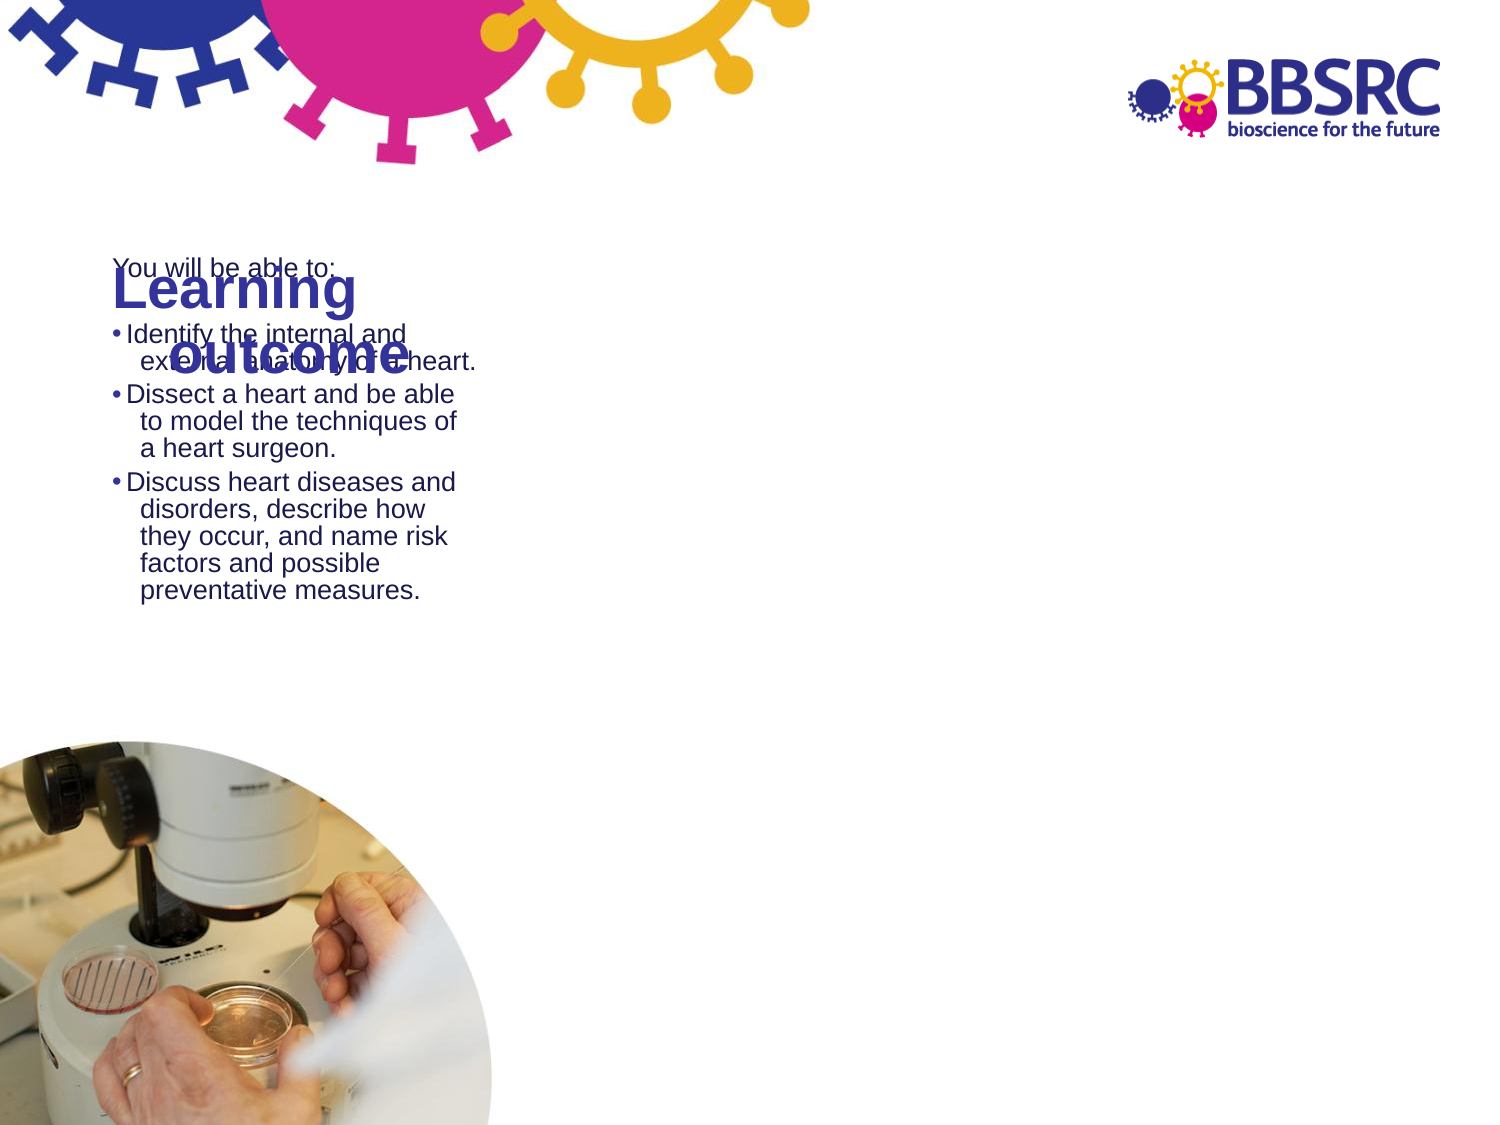

# You will be able to:
Identify the internal and external anatomy of a heart.
Dissect a heart and be able to model the techniques of a heart surgeon.
Discuss heart diseases and disorders, describe how they occur, and name risk factors and possible preventative measures.
Learning outcome